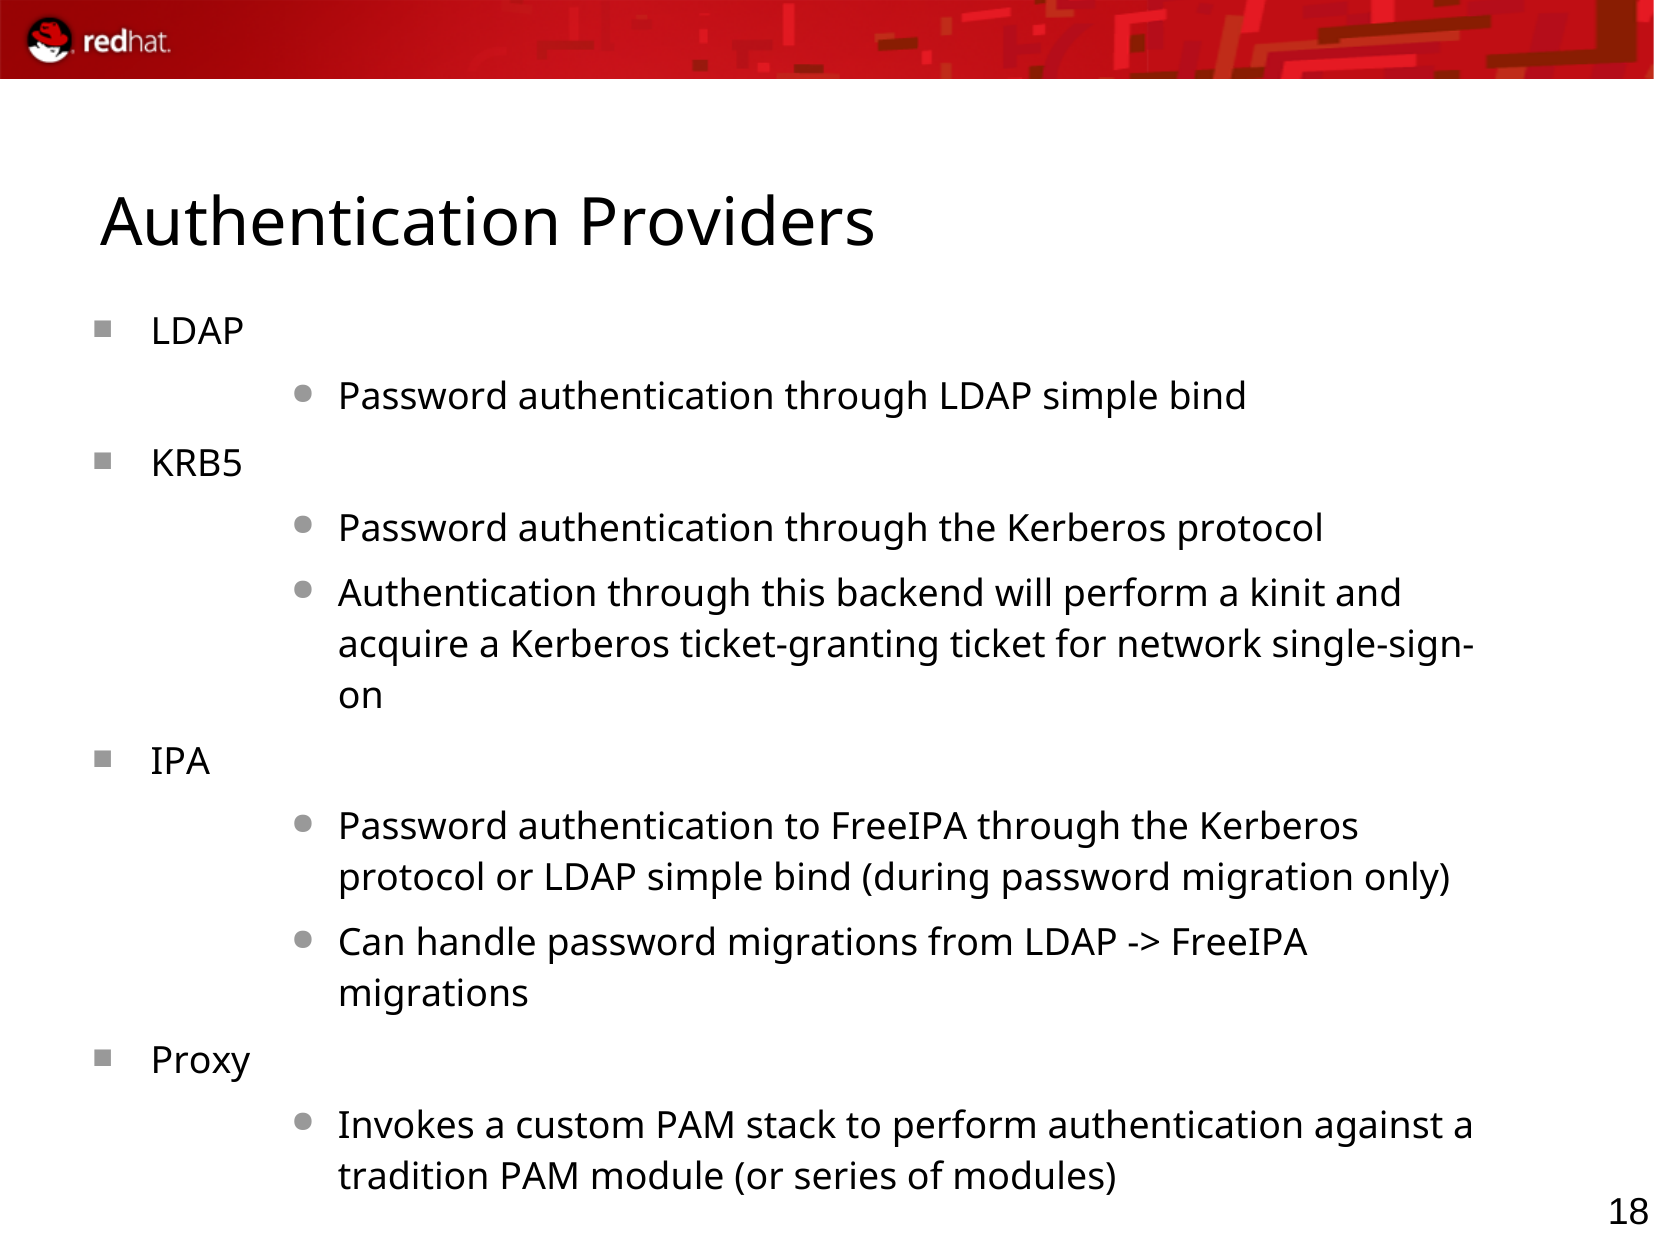

# Authentication Providers
LDAP
Password authentication through LDAP simple bind
KRB5
Password authentication through the Kerberos protocol
Authentication through this backend will perform a kinit and acquire a Kerberos ticket-granting ticket for network single-sign-on
IPA
Password authentication to FreeIPA through the Kerberos protocol or LDAP simple bind (during password migration only)
Can handle password migrations from LDAP -> FreeIPA migrations
Proxy
Invokes a custom PAM stack to perform authentication against a tradition PAM module (or series of modules)